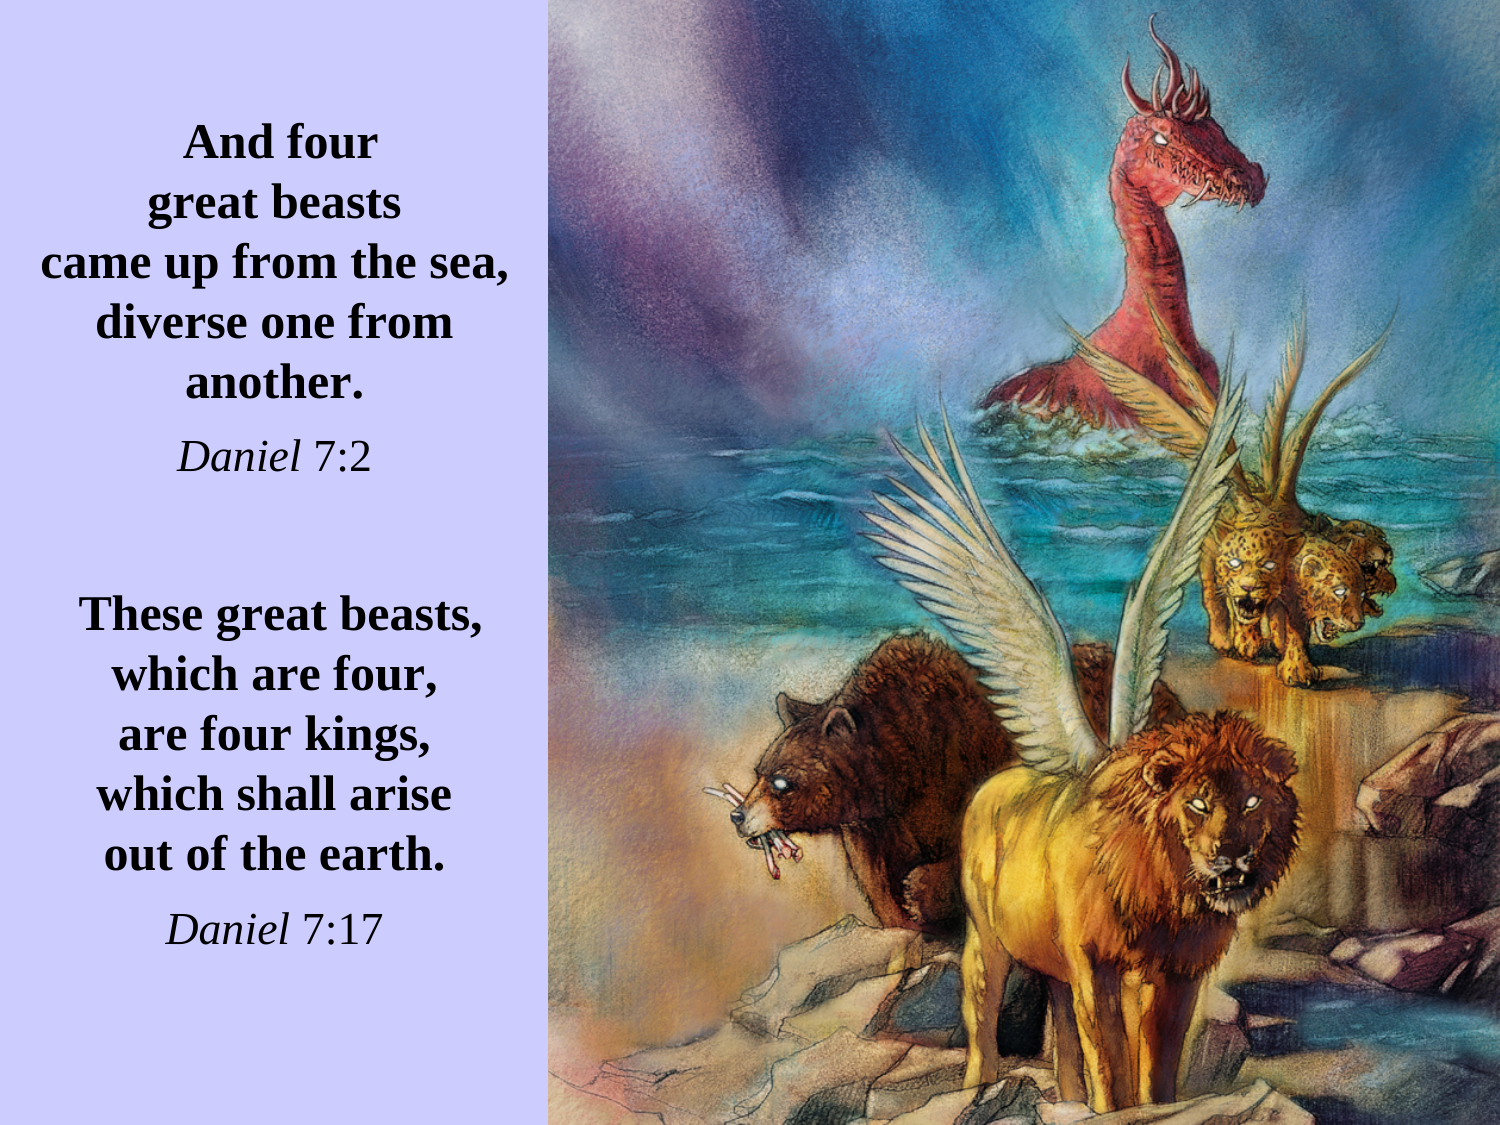

And four
great beasts
came up from the sea, diverse one from another.
Daniel 7:2
 These great beasts, which are four,
are four kings,
which shall arise
out of the earth.
Daniel 7:17